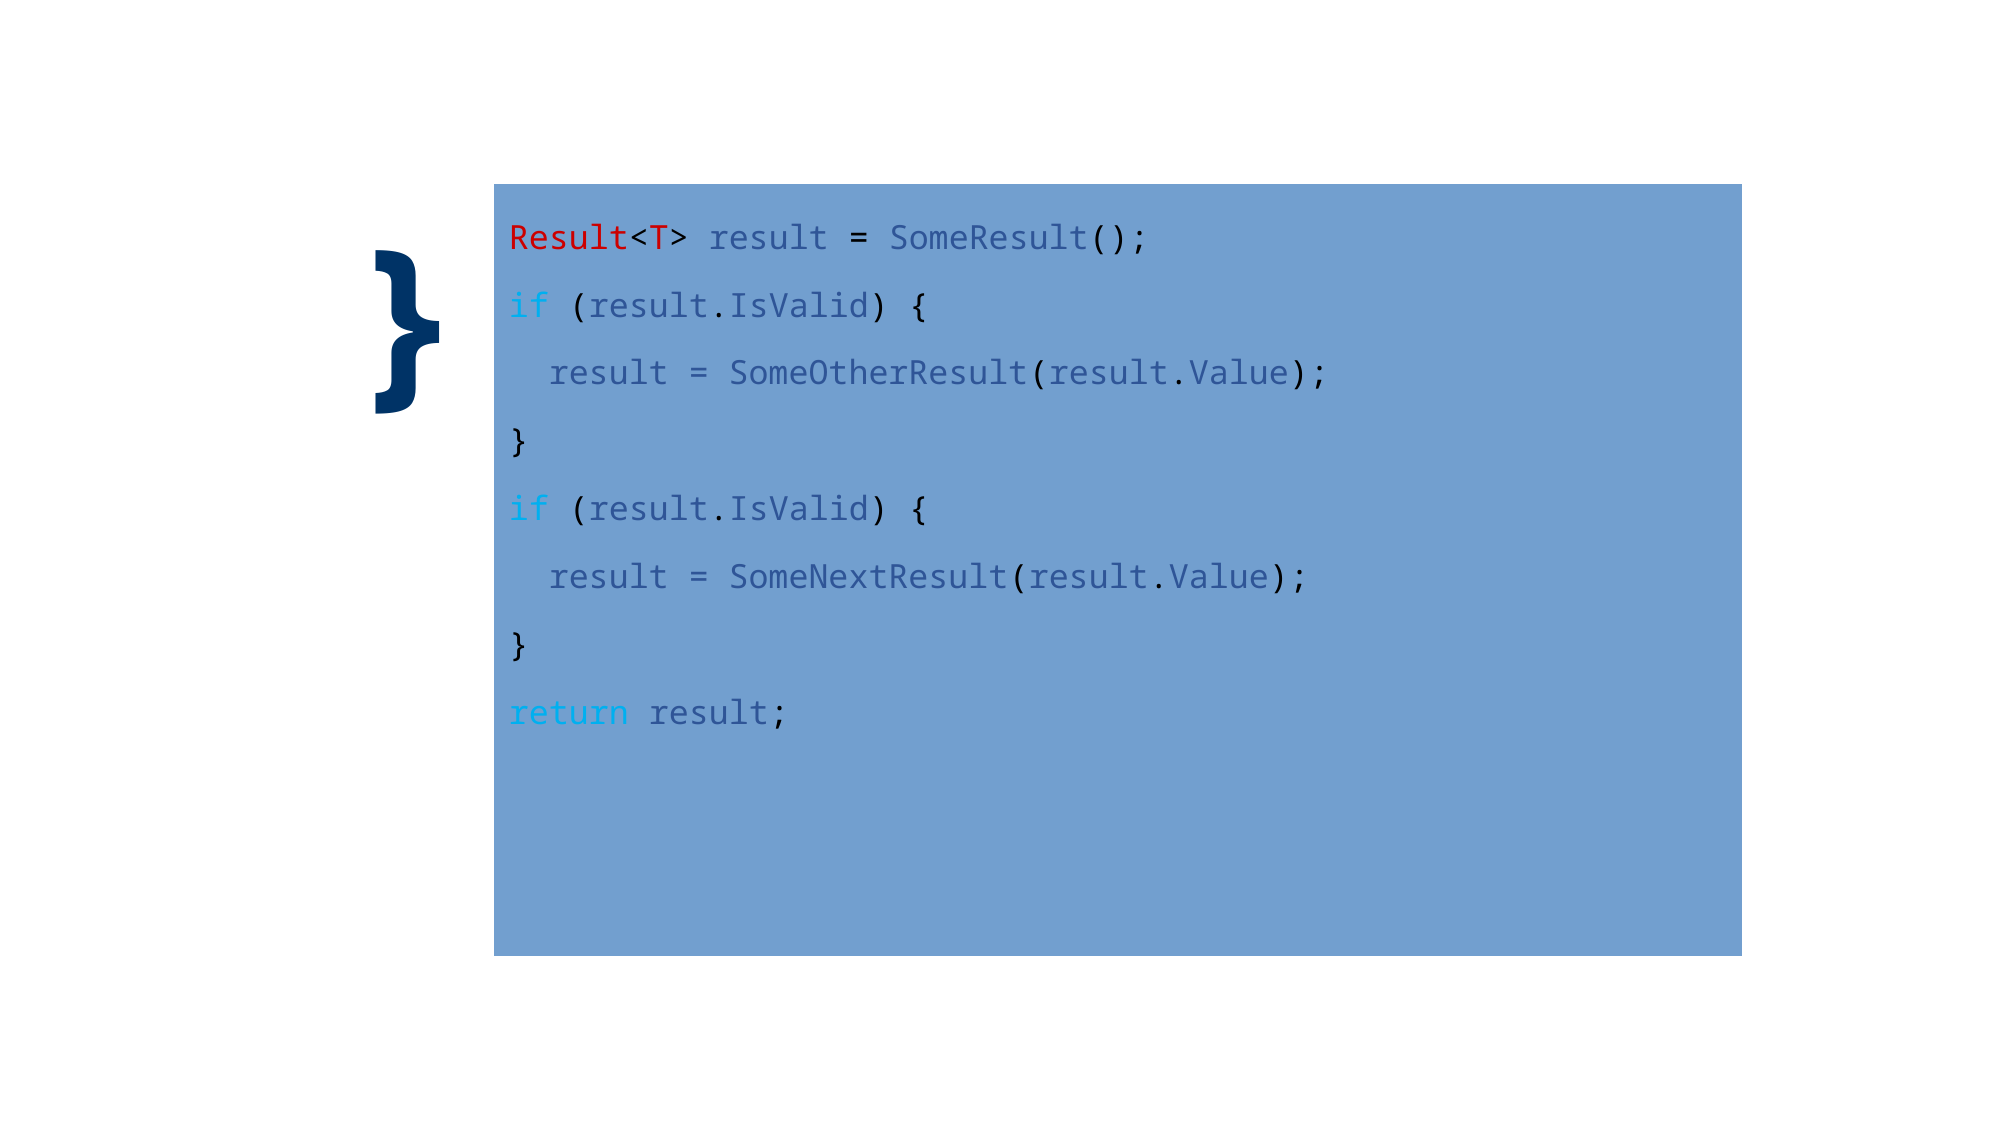

}
| Result<T> result = SomeResult(); if (result.IsValid) { result = SomeOtherResult(result.Value); } if (result.IsValid) { result = SomeNextResult(result.Value); } return result; |
| --- |